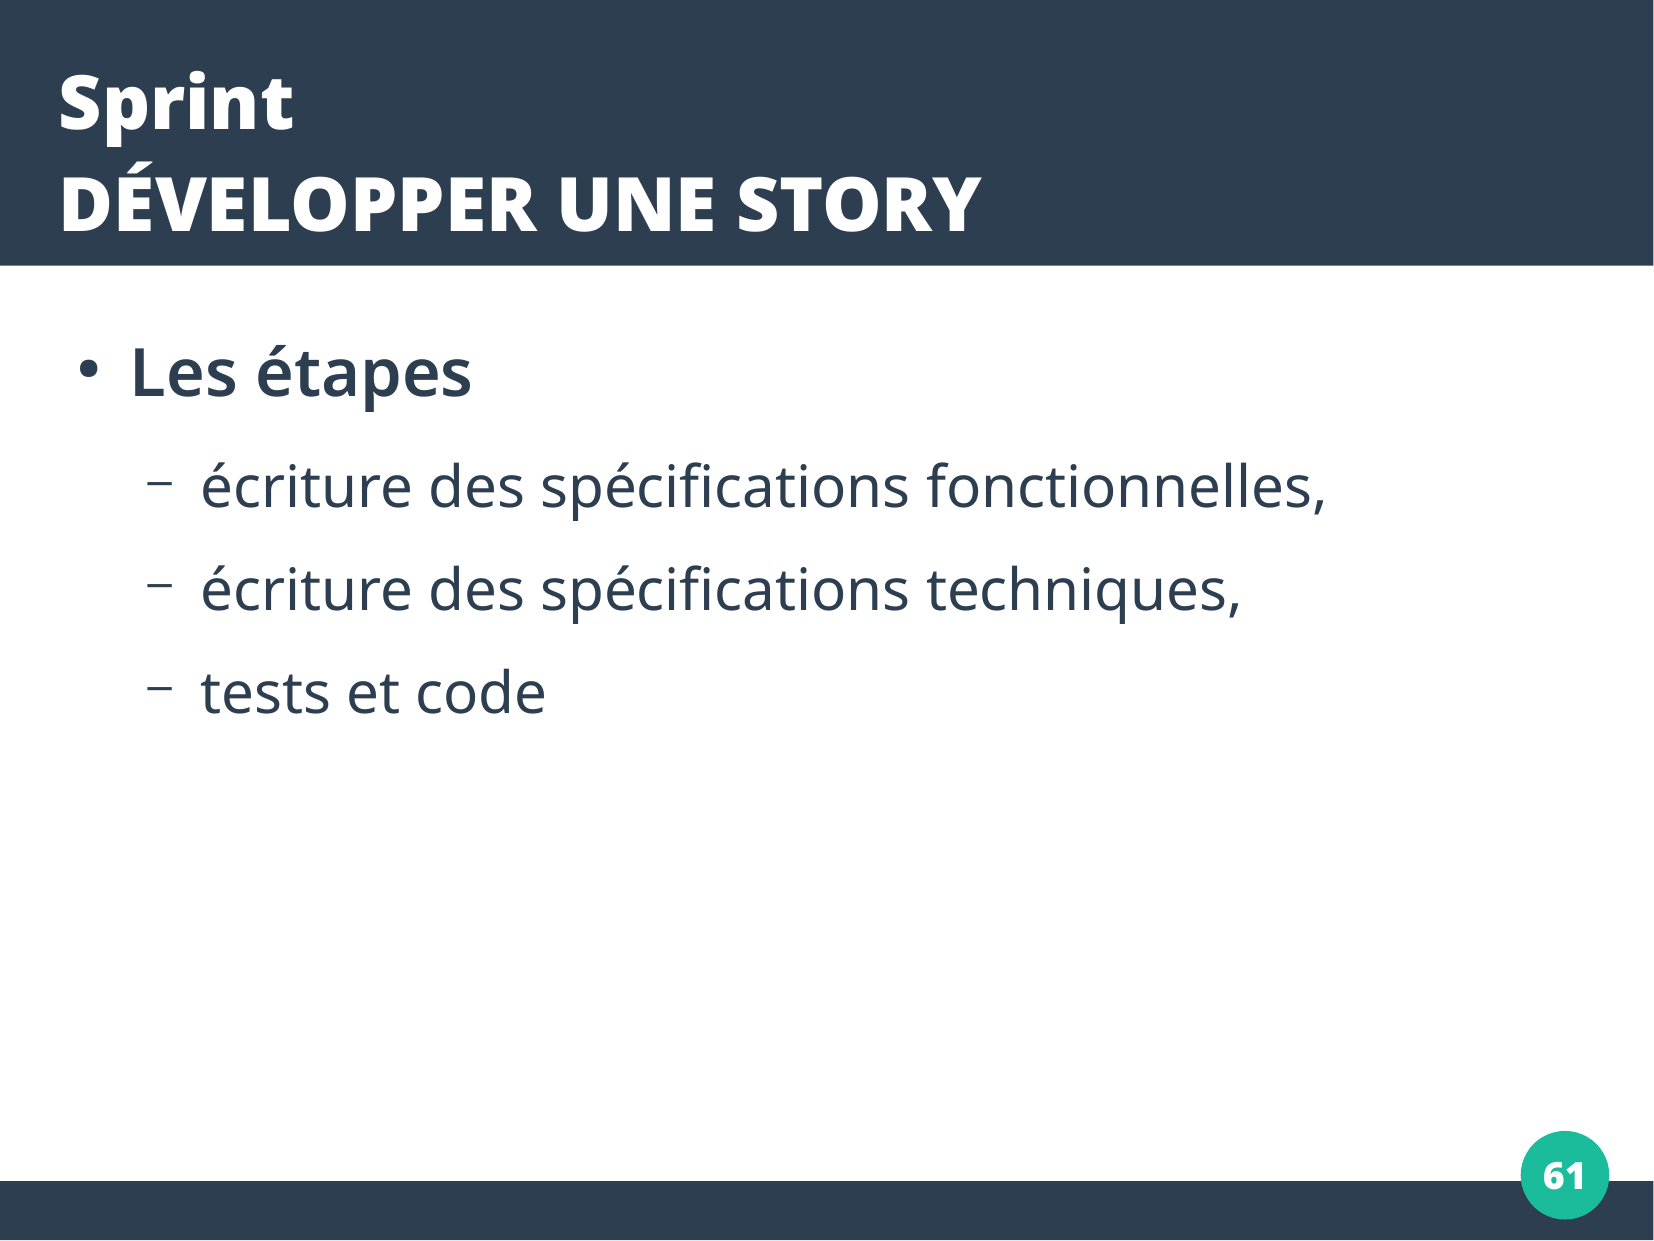

# Sprint DÉVELOPPER UNE STORY
Les étapes
écriture des spécifications fonctionnelles,
écriture des spécifications techniques,
tests et code
61